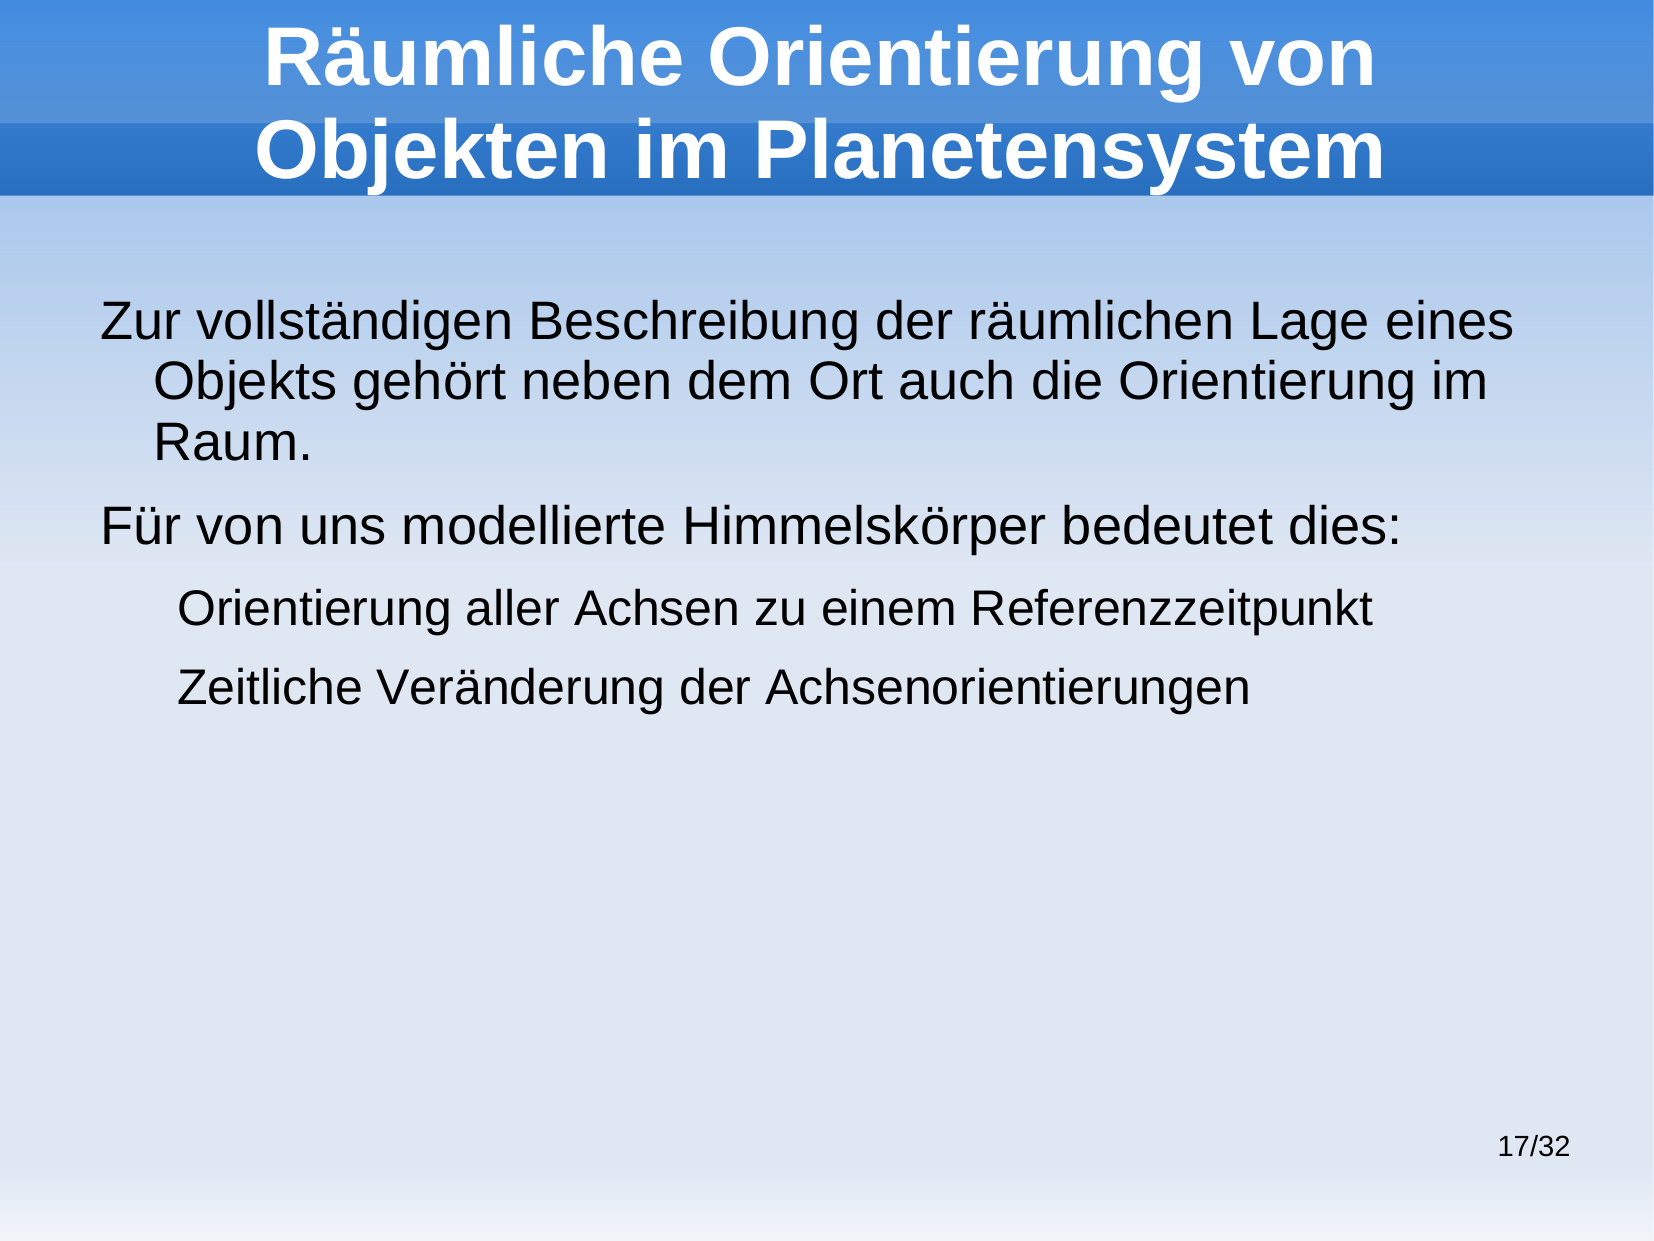

# Räumliche Orientierung von Objekten im Planetensystem
Zur vollständigen Beschreibung der räumlichen Lage eines Objekts gehört neben dem Ort auch die Orientierung im Raum.
Für von uns modellierte Himmelskörper bedeutet dies:
Orientierung aller Achsen zu einem Referenzzeitpunkt
Zeitliche Veränderung der Achsenorientierungen
17